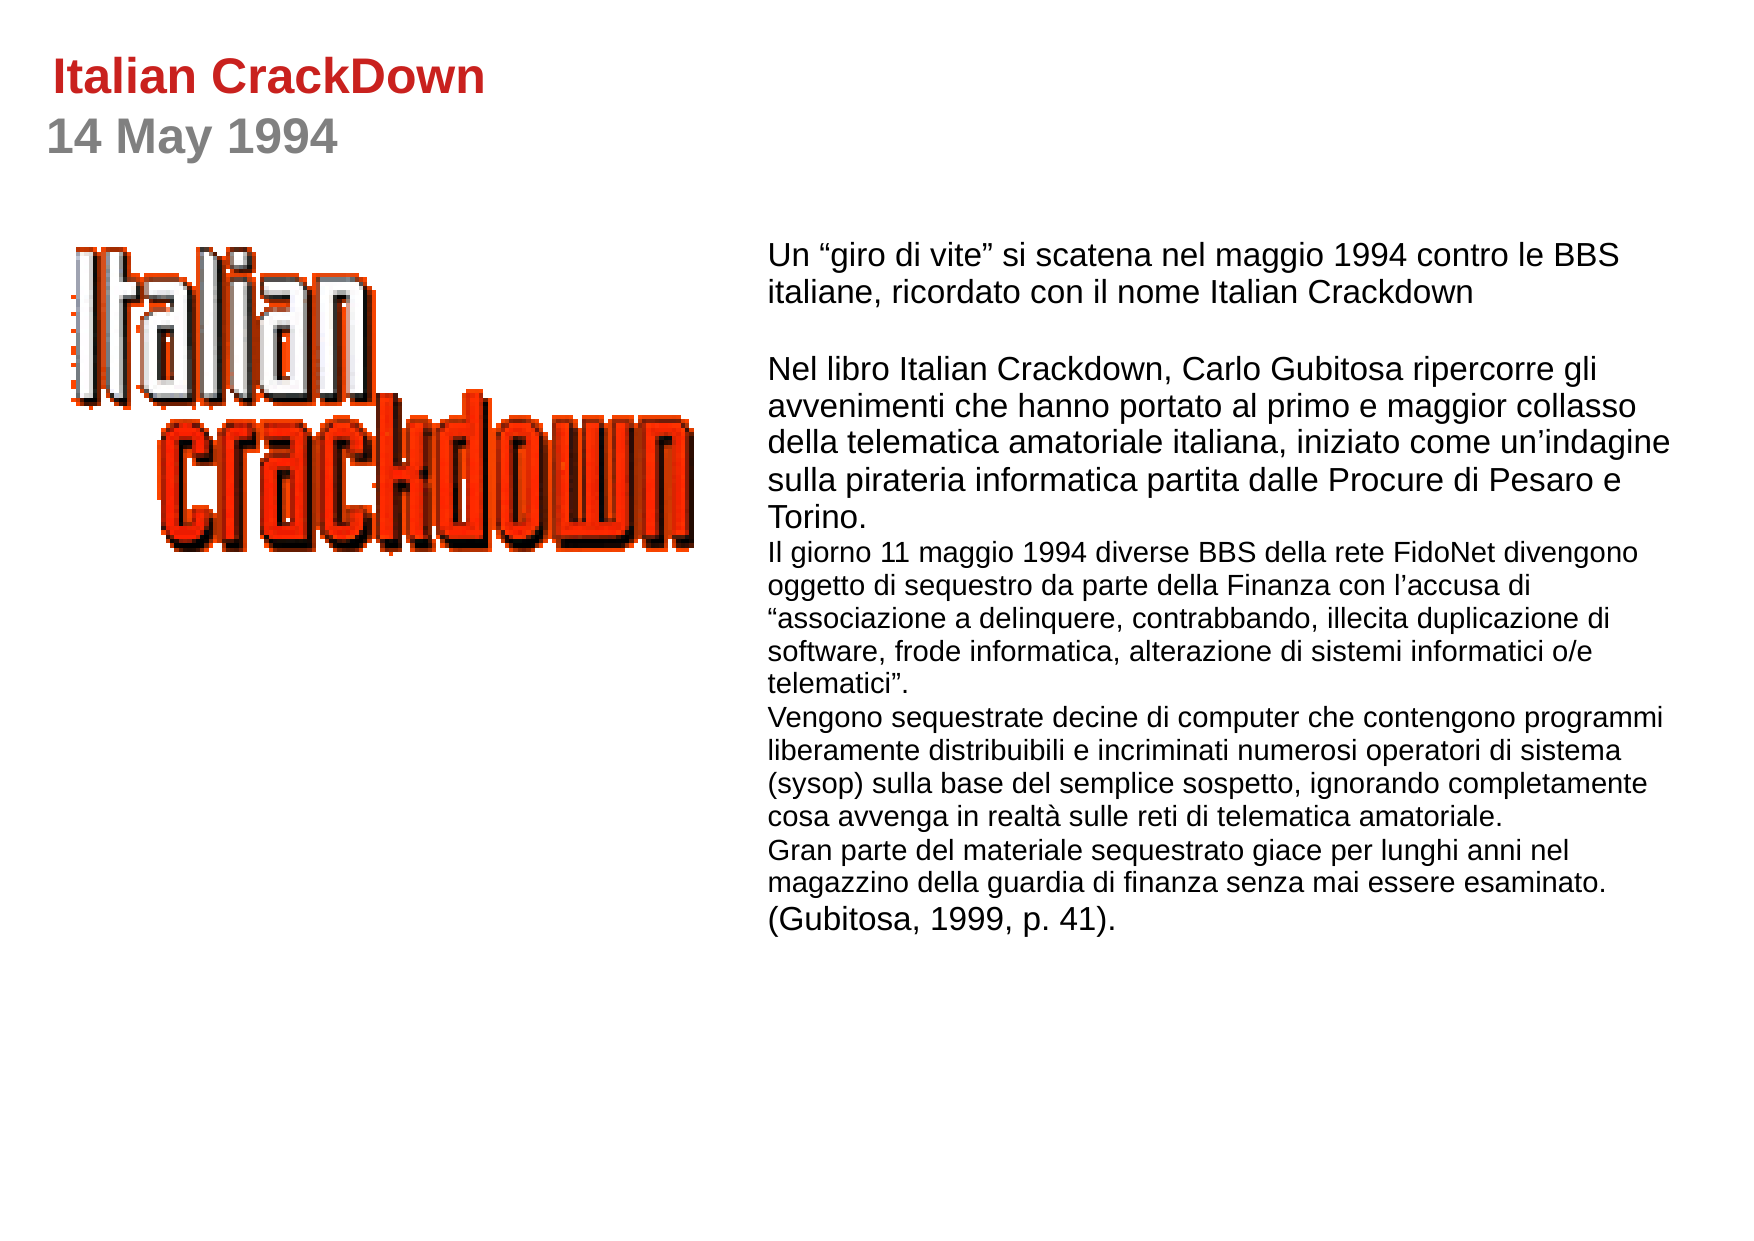

# Italian CrackDown
14 May 1994
Un “giro di vite” si scatena nel maggio 1994 contro le BBS italiane, ricordato con il nome Italian Crackdown
Nel libro Italian Crackdown, Carlo Gubitosa ripercorre gli avvenimenti che hanno portato al primo e maggior collasso della telematica amatoriale italiana, iniziato come un’indagine sulla pirateria informatica partita dalle Procure di Pesaro e Torino.
Il giorno 11 maggio 1994 diverse BBS della rete FidoNet divengono oggetto di sequestro da parte della Finanza con l’accusa di “associazione a delinquere, contrabbando, illecita duplicazione di software, frode informatica, alterazione di sistemi informatici o/e telematici”.
Vengono sequestrate decine di computer che contengono programmi liberamente distribuibili e incriminati numerosi operatori di sistema (sysop) sulla base del semplice sospetto, ignorando completamente cosa avvenga in realtà sulle reti di telematica amatoriale.
Gran parte del materiale sequestrato giace per lunghi anni nel magazzino della guardia di finanza senza mai essere esaminato.
(Gubitosa, 1999, p. 41).